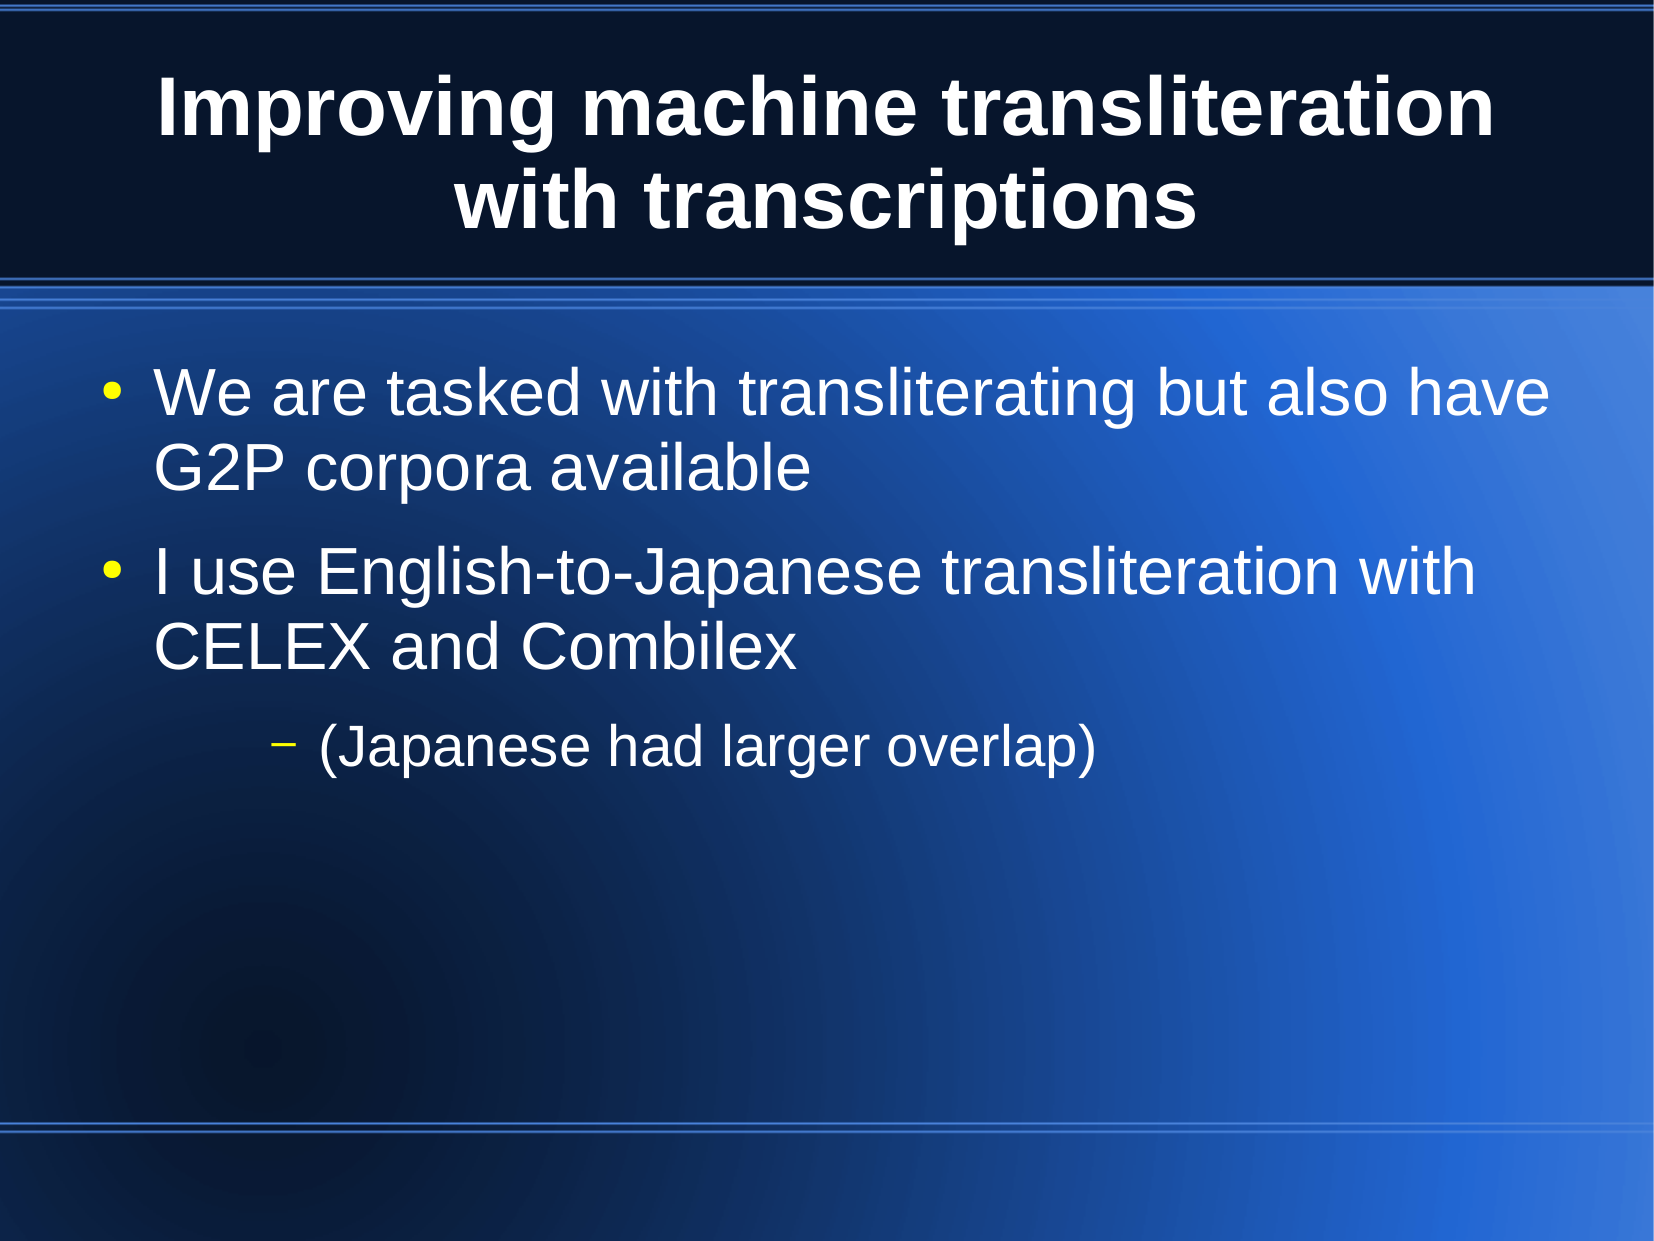

# Improving machine transliteration with transcriptions
We are tasked with transliterating but also have G2P corpora available
I use English-to-Japanese transliteration with CELEX and Combilex
(Japanese had larger overlap)